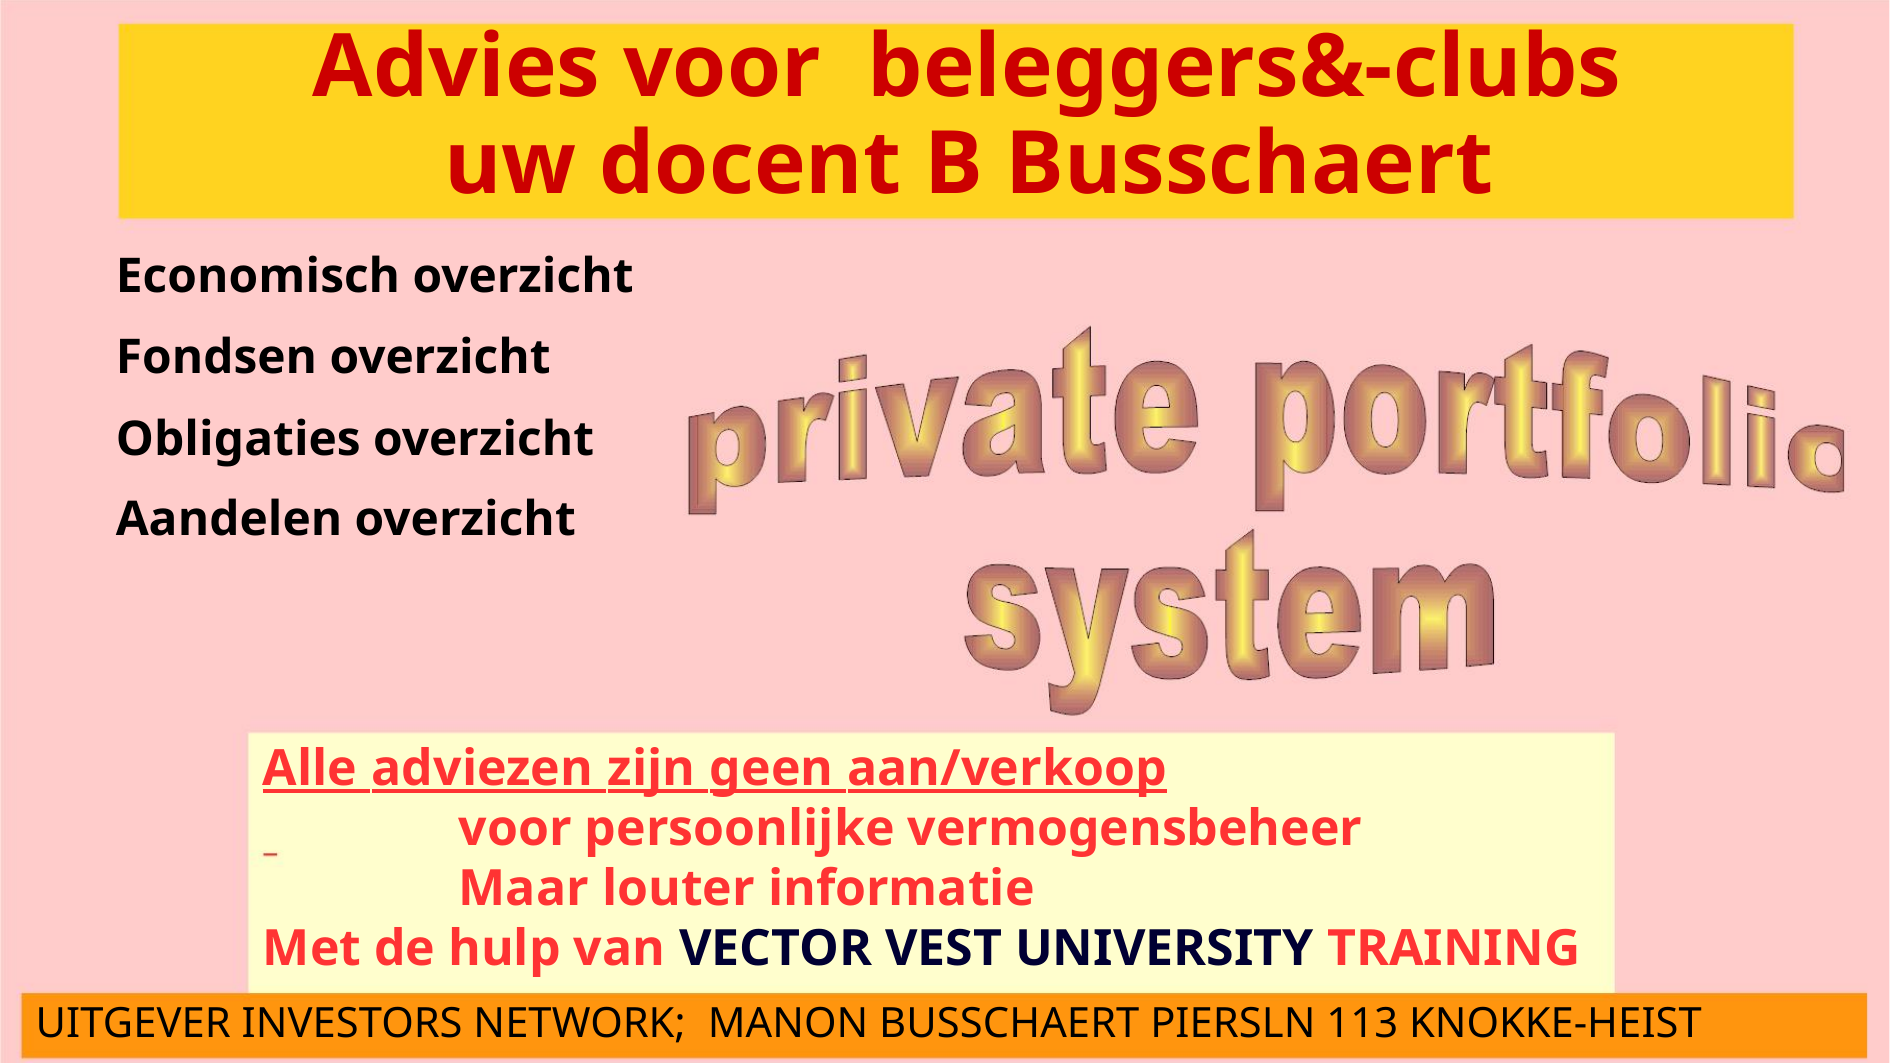

Advies voor beleggers&-clubs
uw docent B Busschaert
Economisch overzicht
Fondsen overzicht
Obligaties overzicht
Aandelen overzicht
Alle adviezen zijn geen aan/verkoop
voor persoonlijke vermogensbeheer
Maar louter informatie
Met de hulp van VECTOR VEST UNIVERSITY TRAINING
UITGEVER INVESTORS NETWORK; MANON BUSSCHAERT PIERSLN 113 KNOKKE-HEIST